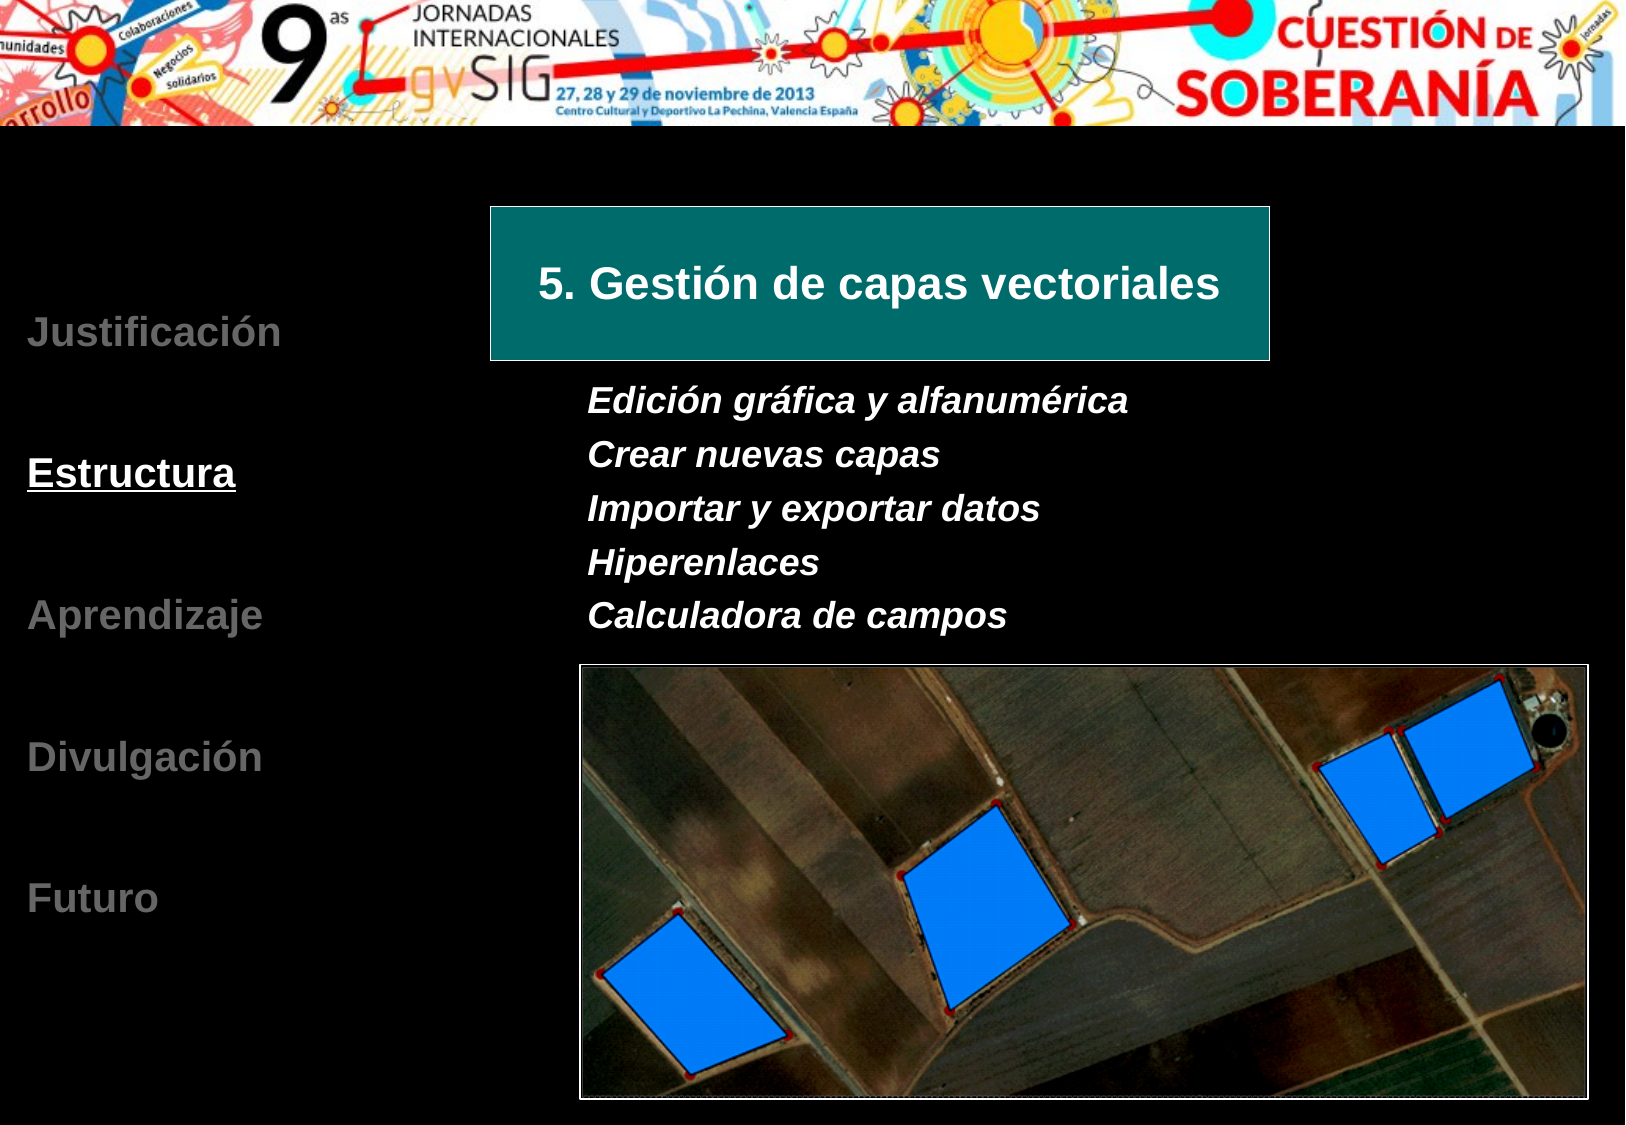

5. Gestión de capas vectoriales
Justificación
Estructura
Aprendizaje
Divulgación
Futuro
Edición gráfica y alfanumérica
Crear nuevas capas
Importar y exportar datos
Hiperenlaces
Calculadora de campos